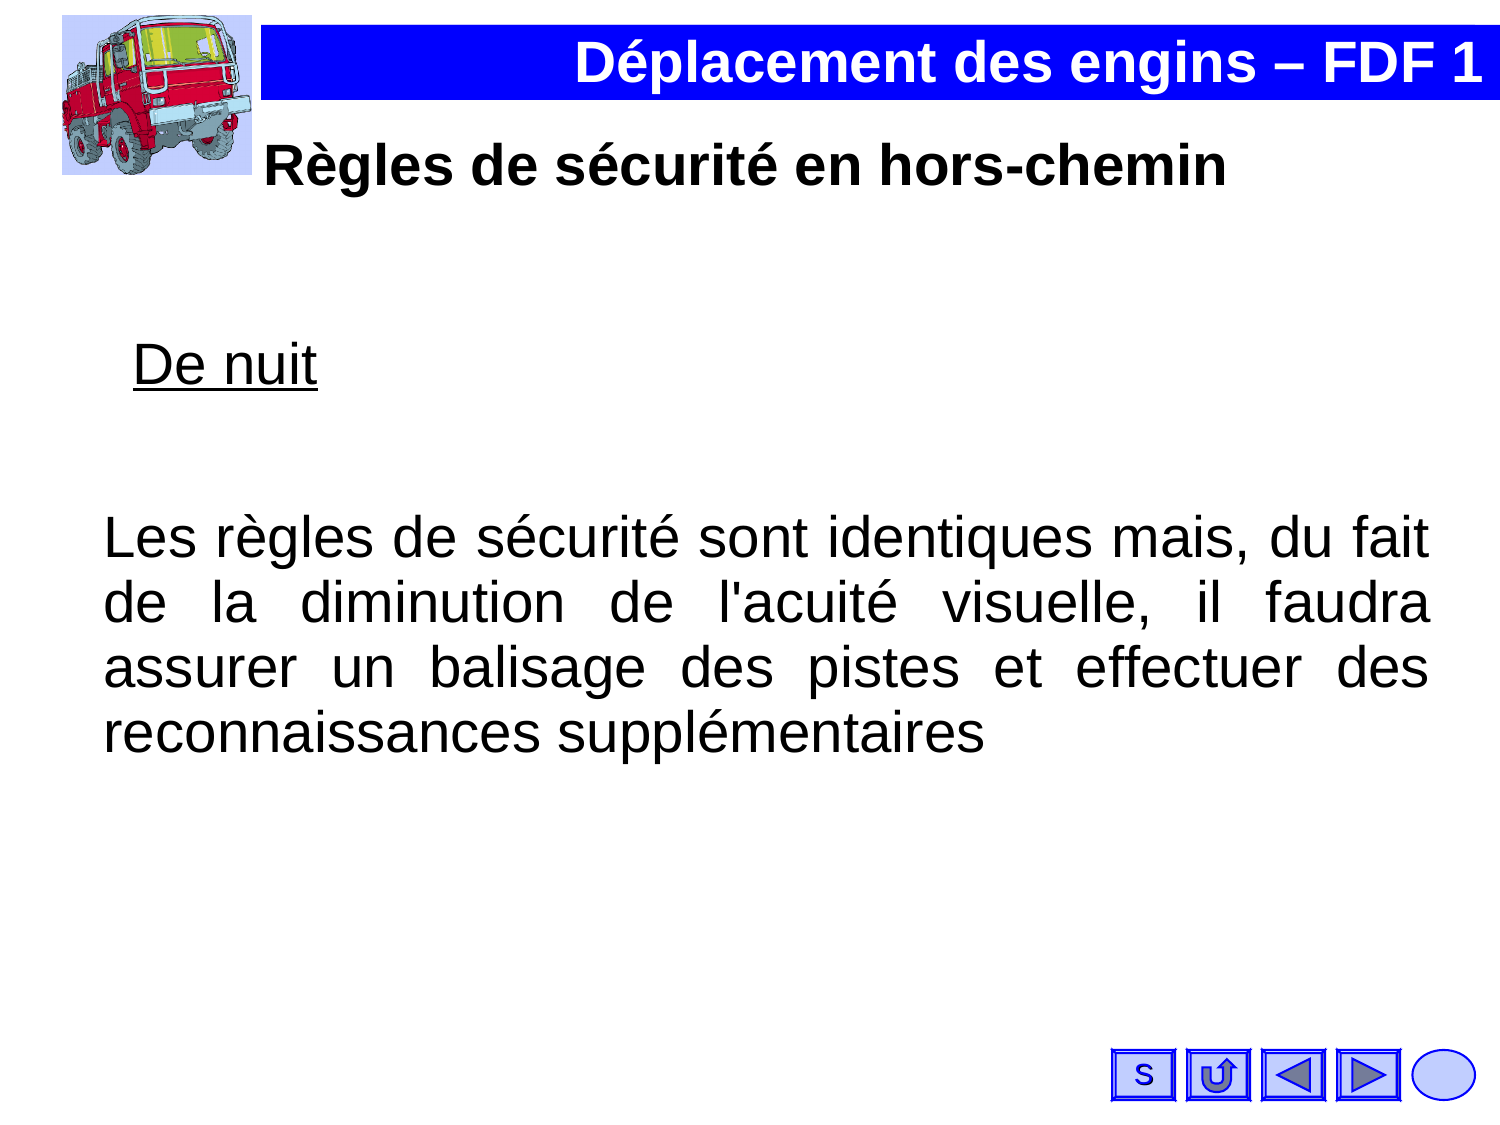

Déplacement des engins – FDF 1
Règles de sécurité en hors-chemin
De nuit
Les règles de sécurité sont identiques mais, du fait de la diminution de l'acuité visuelle, il faudra assurer un balisage des pistes et effectuer des reconnaissances supplémentaires